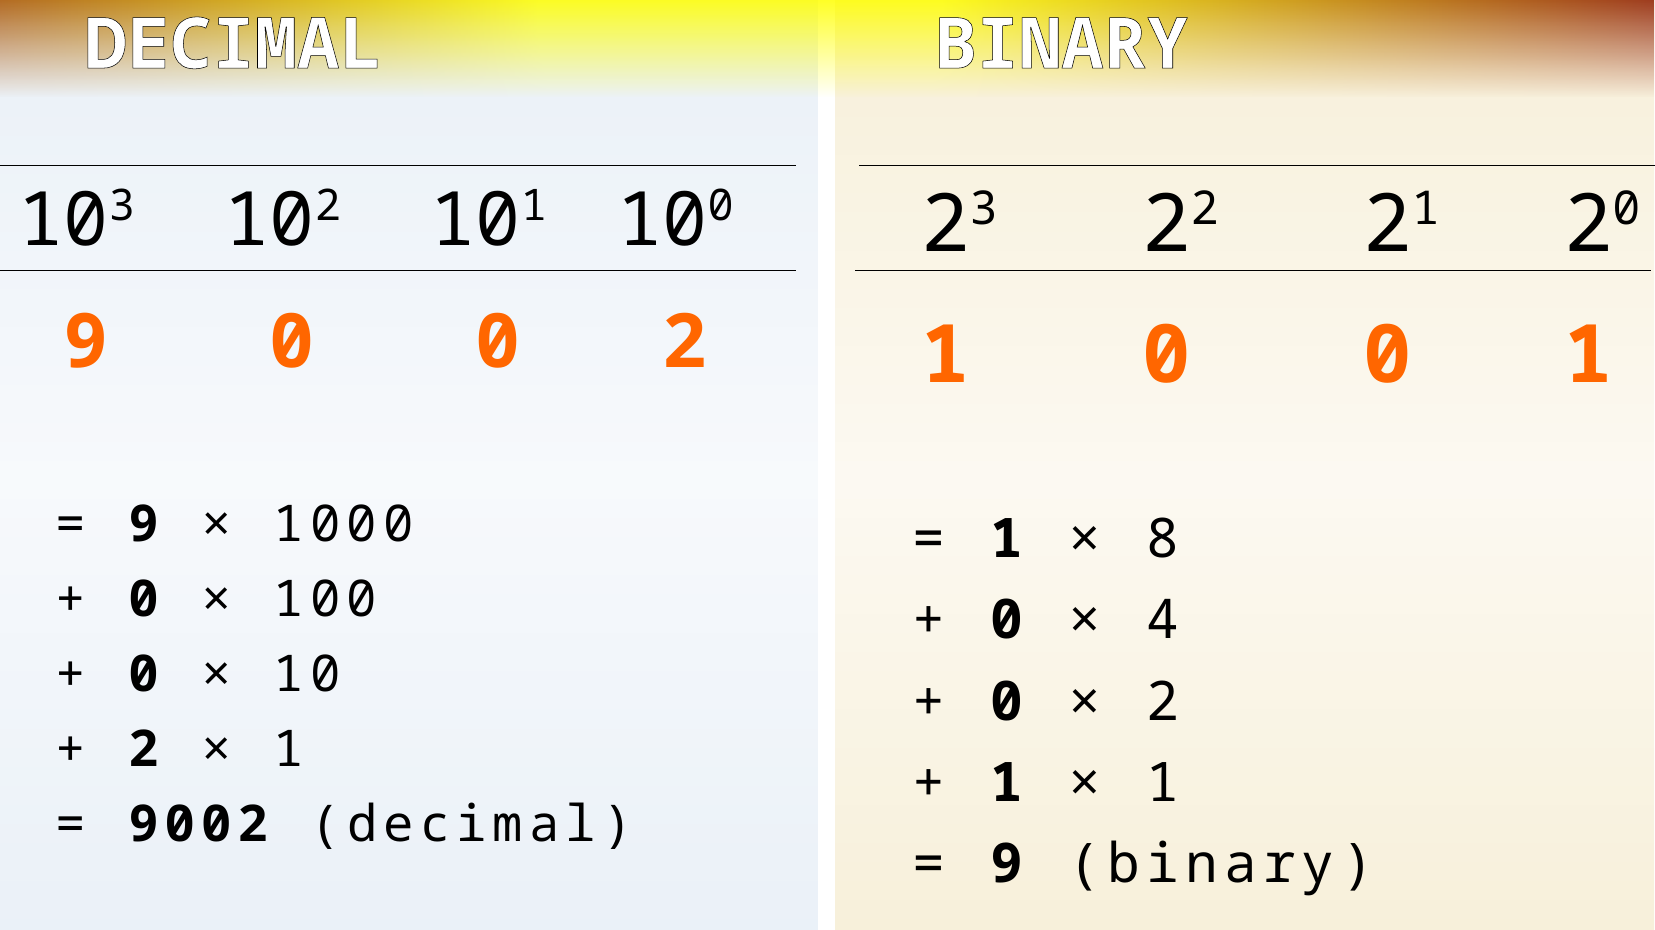

DECIMAL BINARY
# 103 102 101 100
 9 0 0 2
 = 9 × 1000
 + 0 × 100
 + 0 × 10
 + 2 × 1
 = 9002 (decimal)
 23 22 21 20
 1 0 0 1
 = 1 × 8
 + 0 × 4
 + 0 × 2
 + 1 × 1
 = 9 (binary)